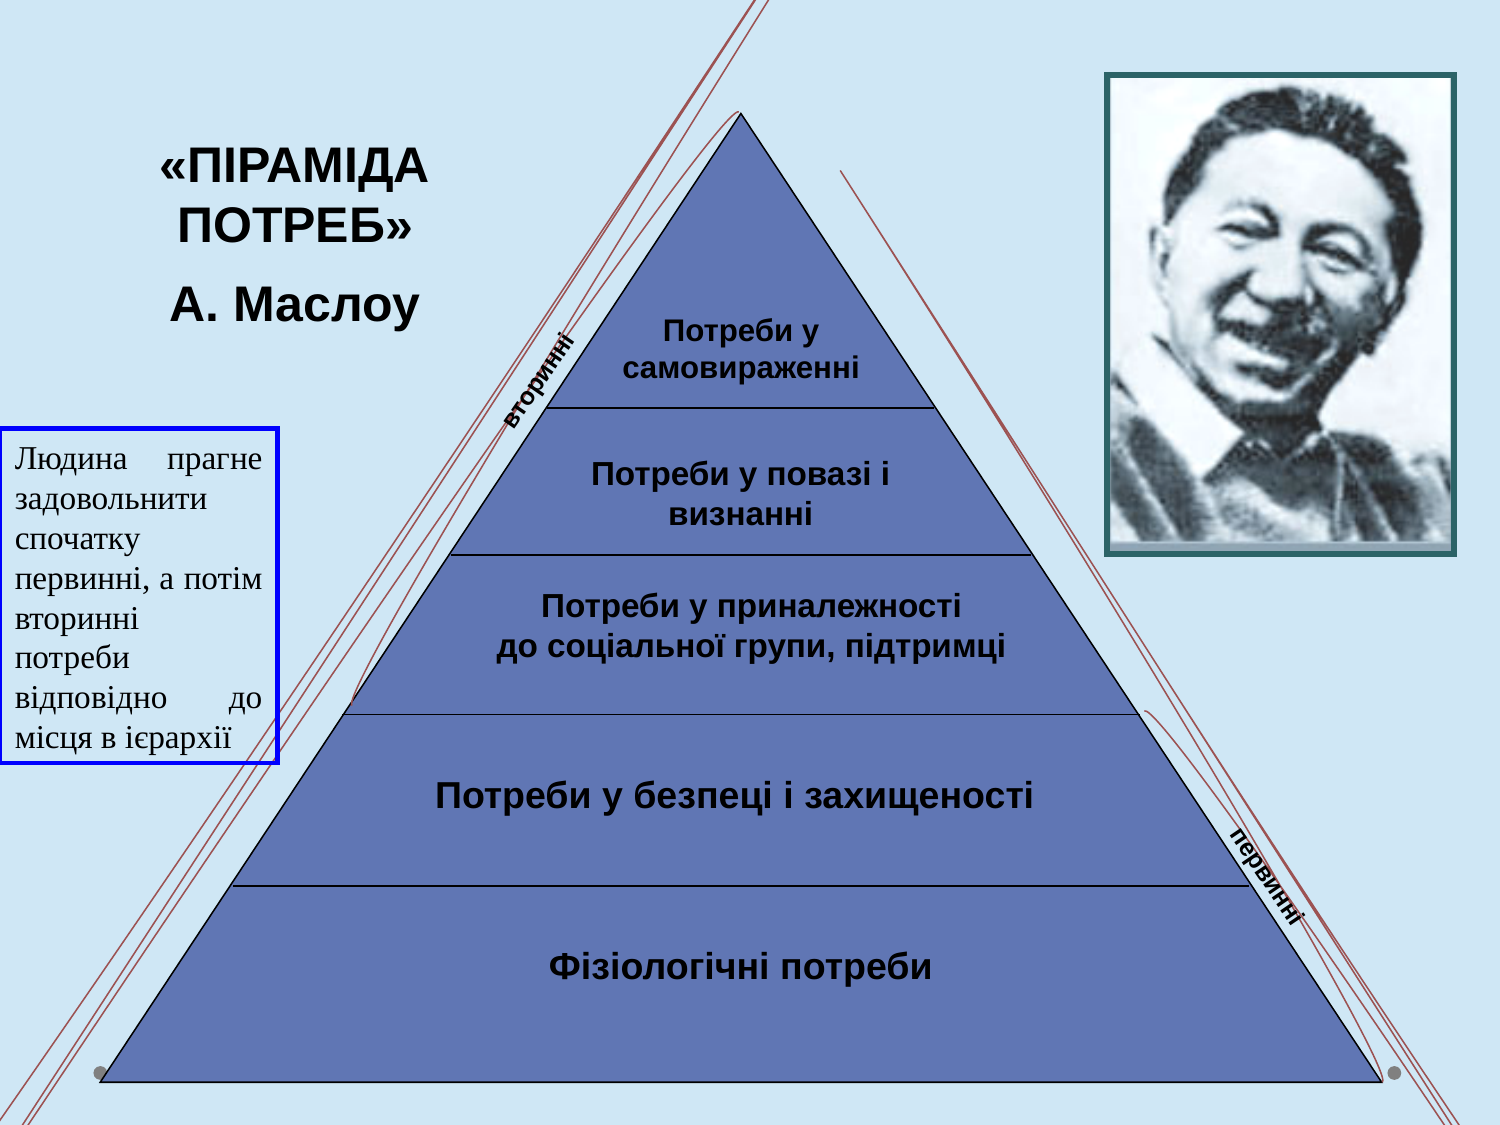

«ПІРАМІДА ПОТРЕБ»
А. Маслоу
Потреби у самовираженні
вторинні
Людина прагне задовольнити спочатку первинні, а потім вторинні потреби відповідно до місця в ієрархії
Потреби у повазі і визнанні
Потреби у приналежності
до соціальної групи, підтримці
Потреби у безпеці і захищеності
первинні
Фізіологічні потреби